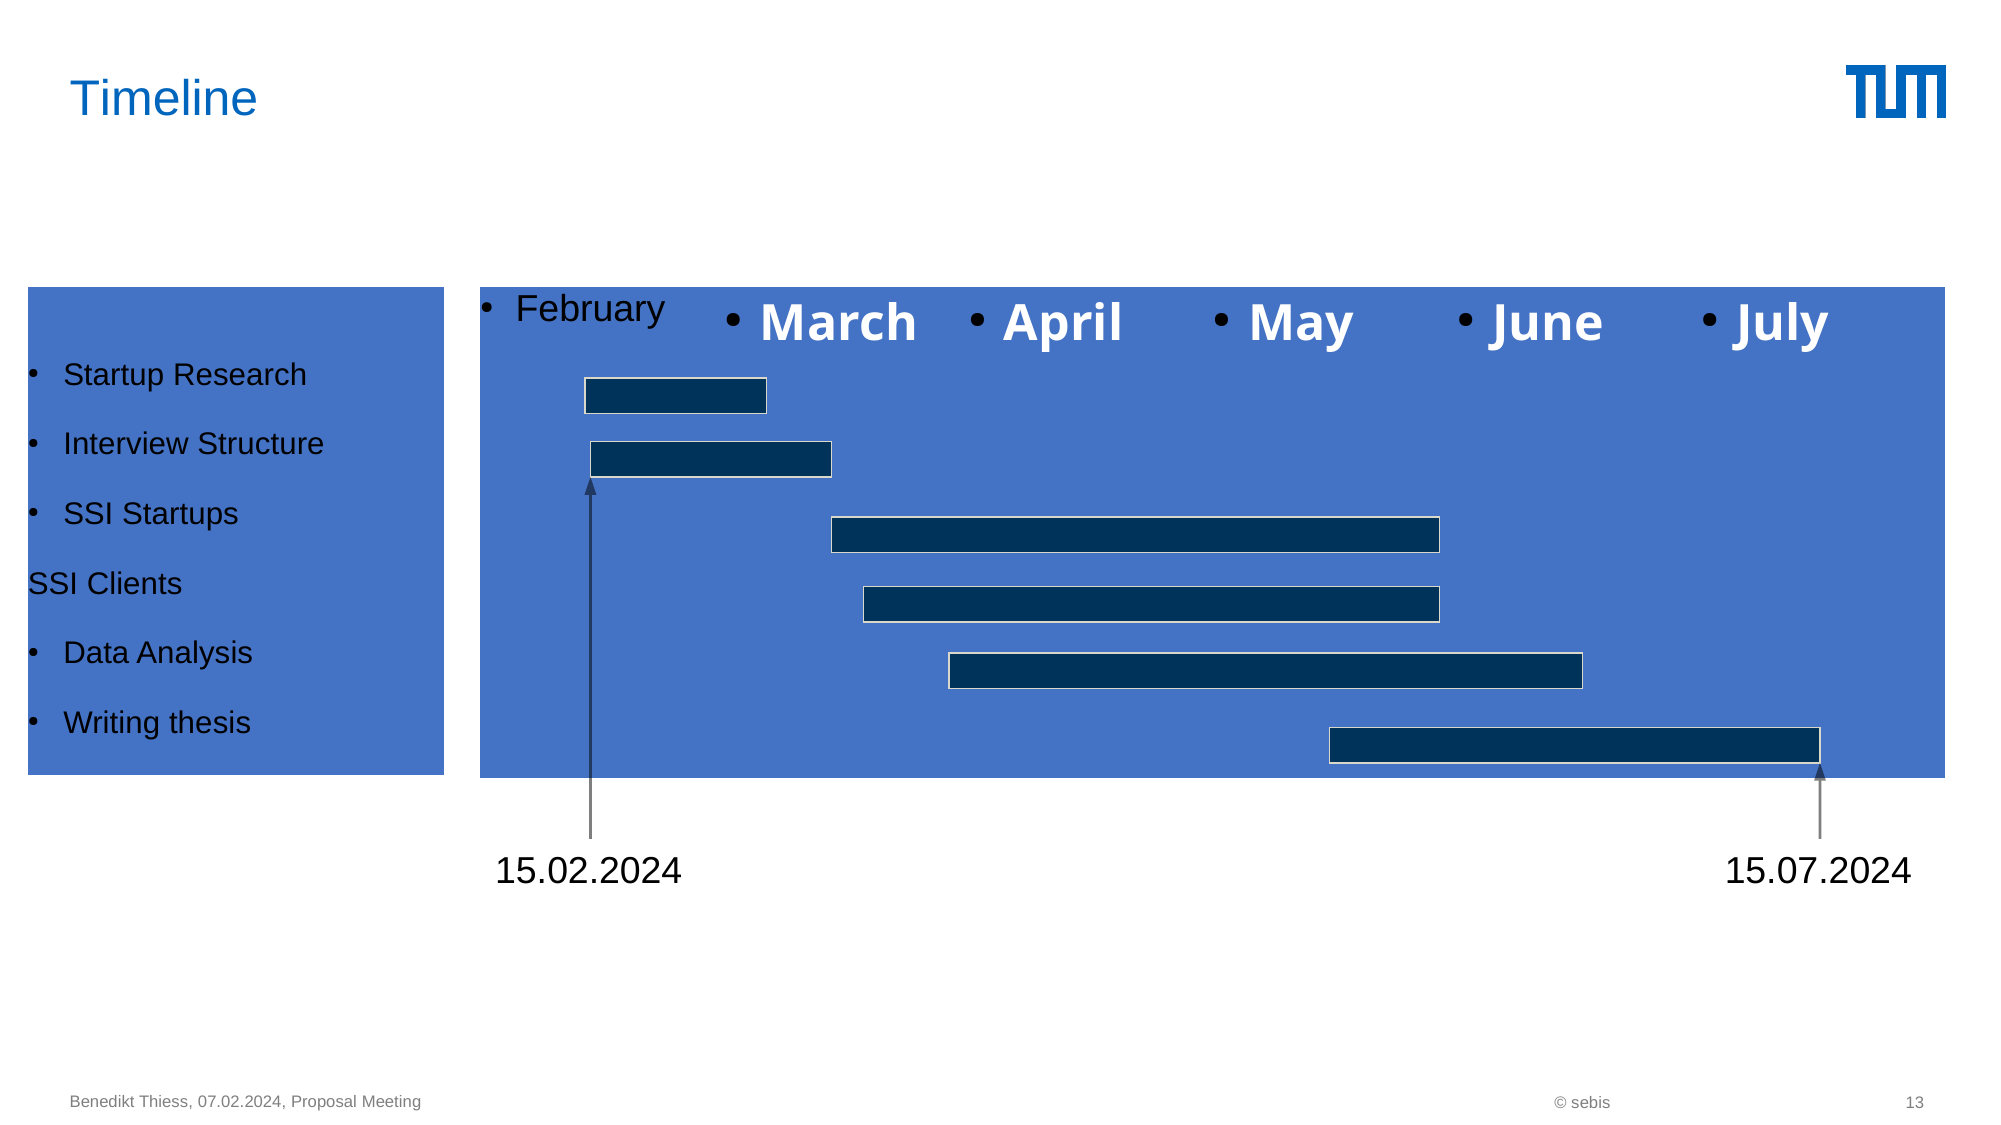

# Timeline
| |
| --- |
| Startup Research |
| Interview Structure |
| SSI Startups |
| SSI Clients |
| Data Analysis |
| Writing thesis |
| February | March | April | May | June | July |
| --- | --- | --- | --- | --- | --- |
| | | | | | |
| | | | | | |
| | | | | | |
| | | | | | |
| | | | | | |
| | | | | | |
15.02.2024
15.07.2024
Benedikt Thiess, 07.02.2024, Proposal Meeting
© sebis